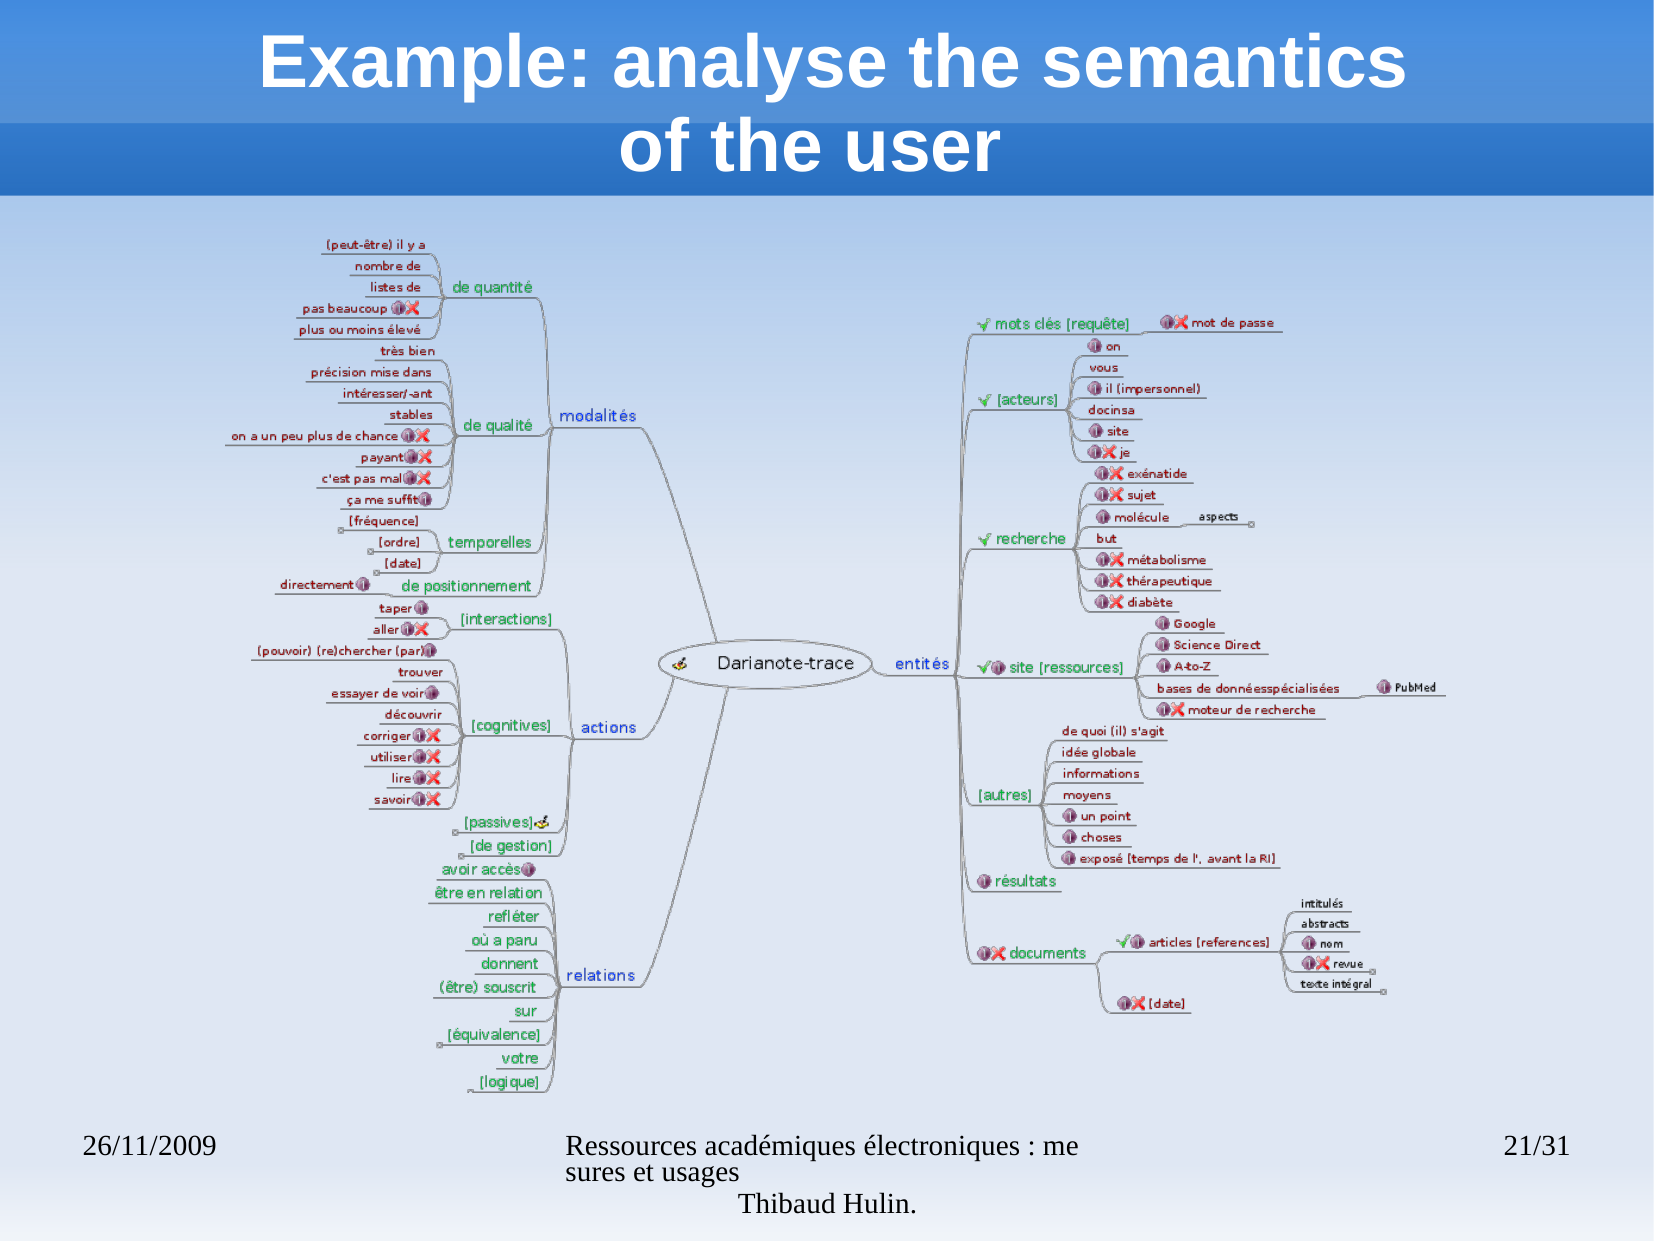

# Example: analyse the semantics of the user
26/11/2009
Ressources académiques électroniques : mesures et usages
21